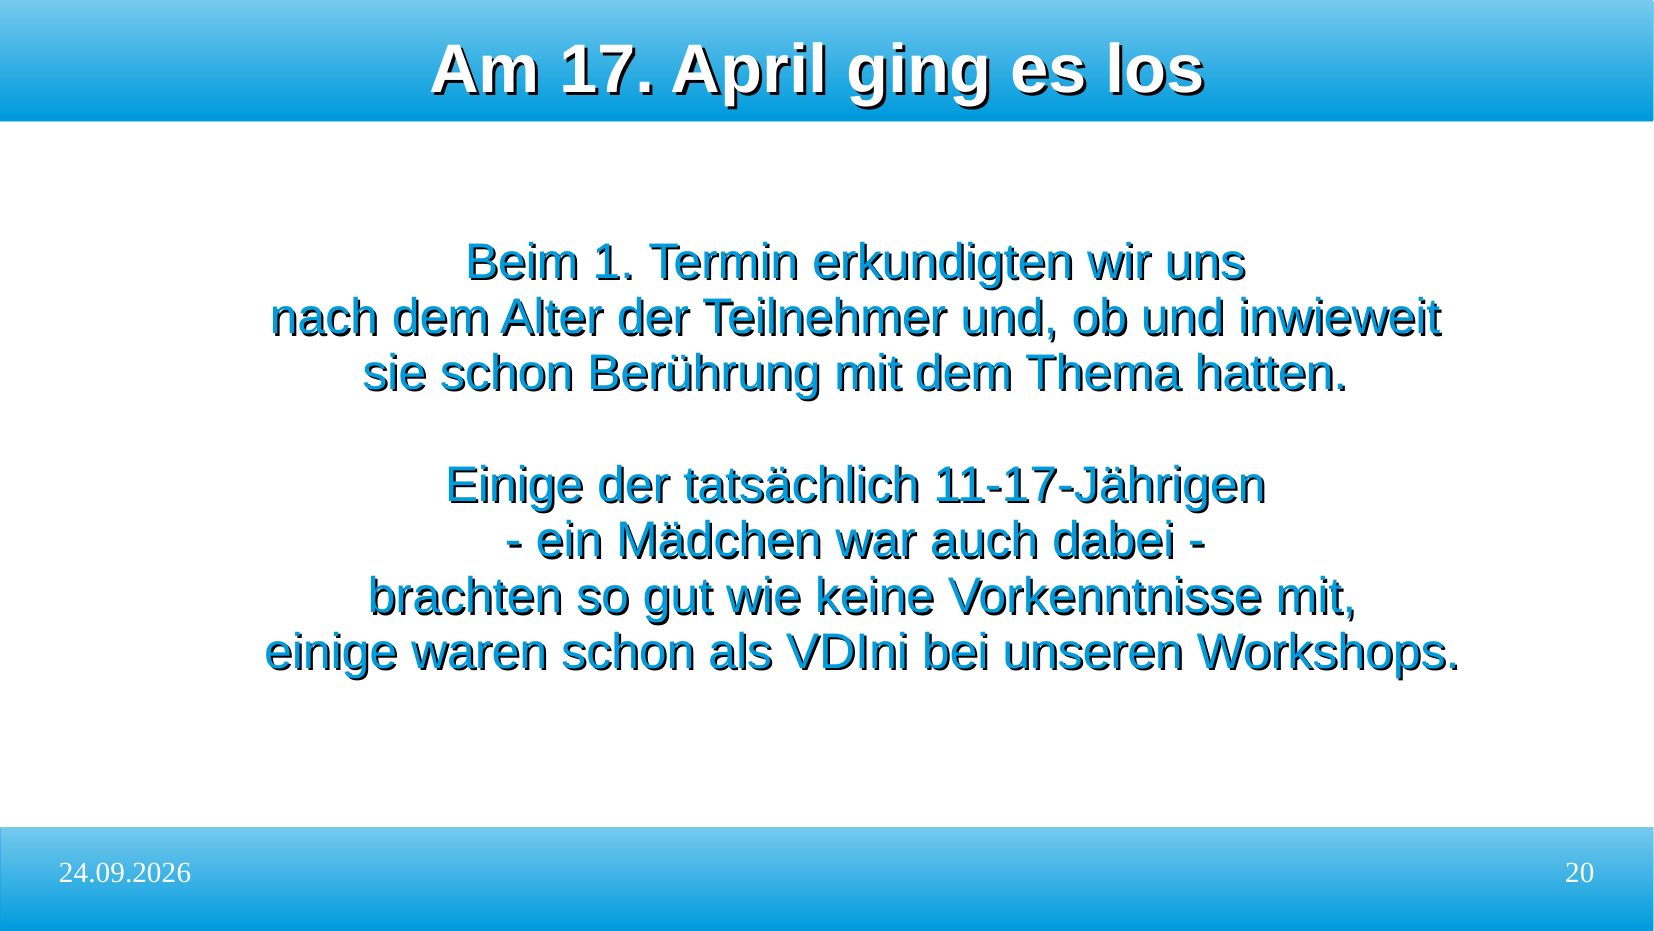

# Am 17. April ging es los
Beim 1. Termin erkundigten wir uns
nach dem Alter der Teilnehmer und, ob und inwieweit
sie schon Berührung mit dem Thema hatten.
Einige der tatsächlich 11-17-Jährigen
- ein Mädchen war auch dabei -
brachten so gut wie keine Vorkenntnisse mit,
einige waren schon als VDIni bei unseren Workshops.
20